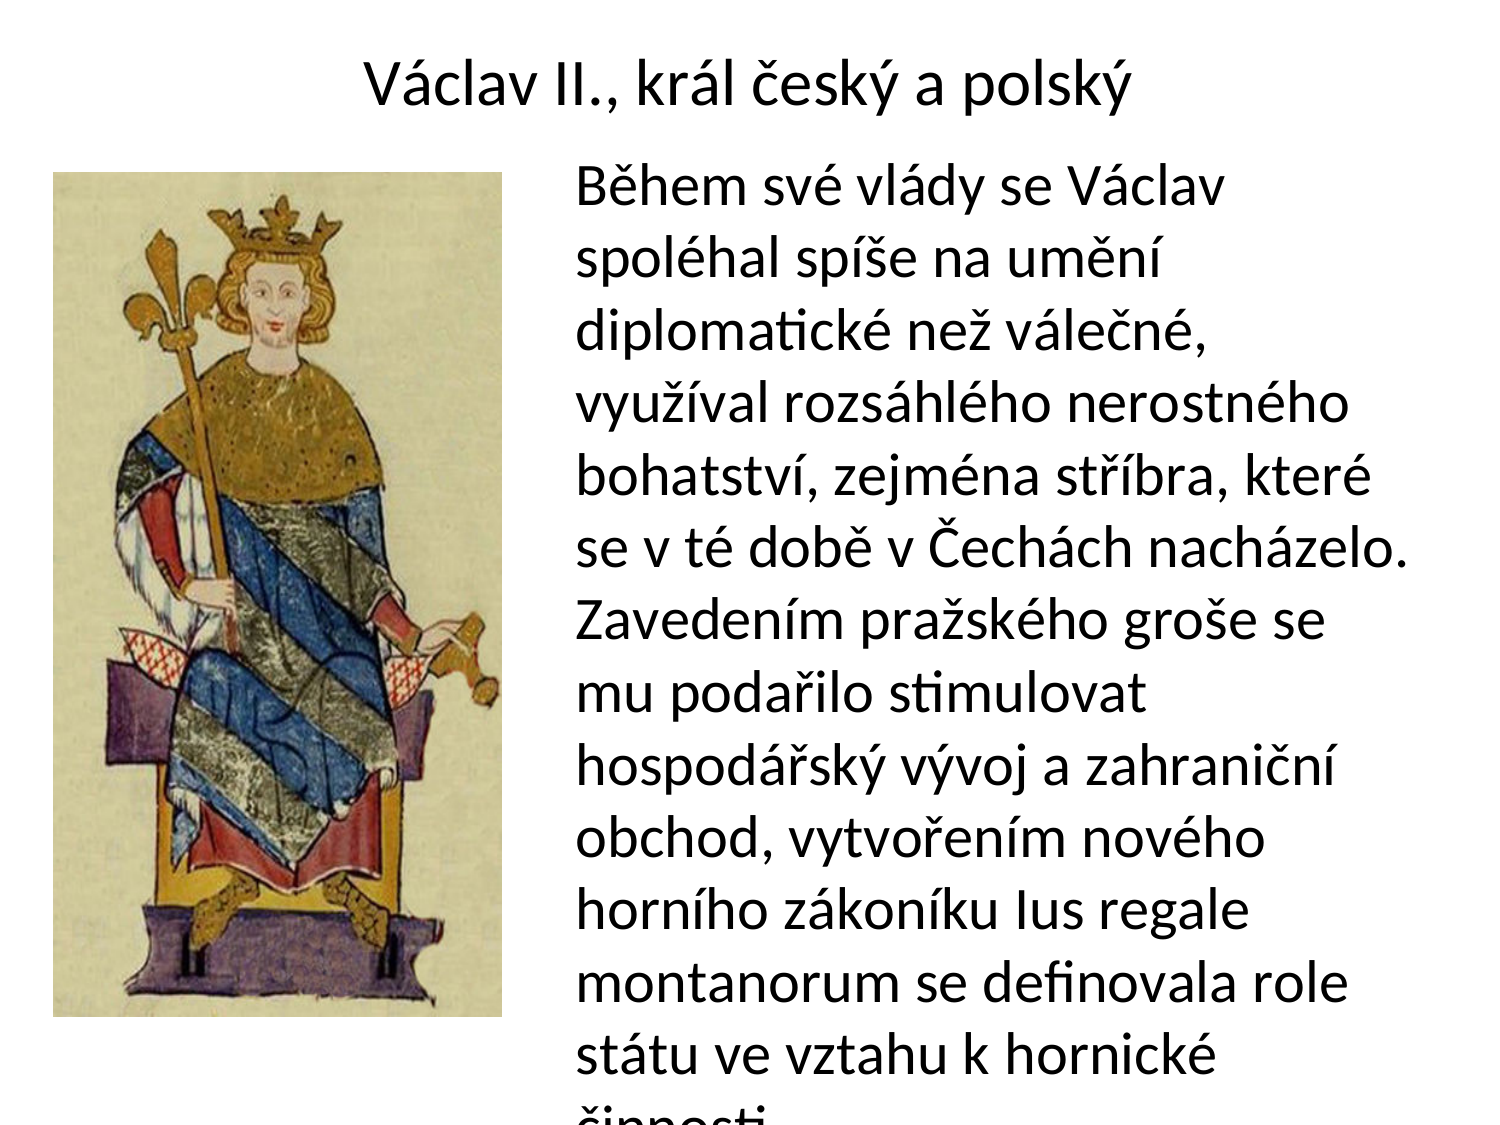

Václav II., král český a polský
Během své vlády se Václav
spoléhal spíše na umění diplomatické než válečné,
využíval rozsáhlého nerostného bohatství, zejména stříbra, které se v té době v Čechách nacházelo. Zavedením pražského groše se mu podařilo stimulovat hospodářský vývoj a zahraniční obchod, vytvořením nového horního zákoníku Ius regale montanorum se definovala role státu ve vztahu k hornické činnosti.